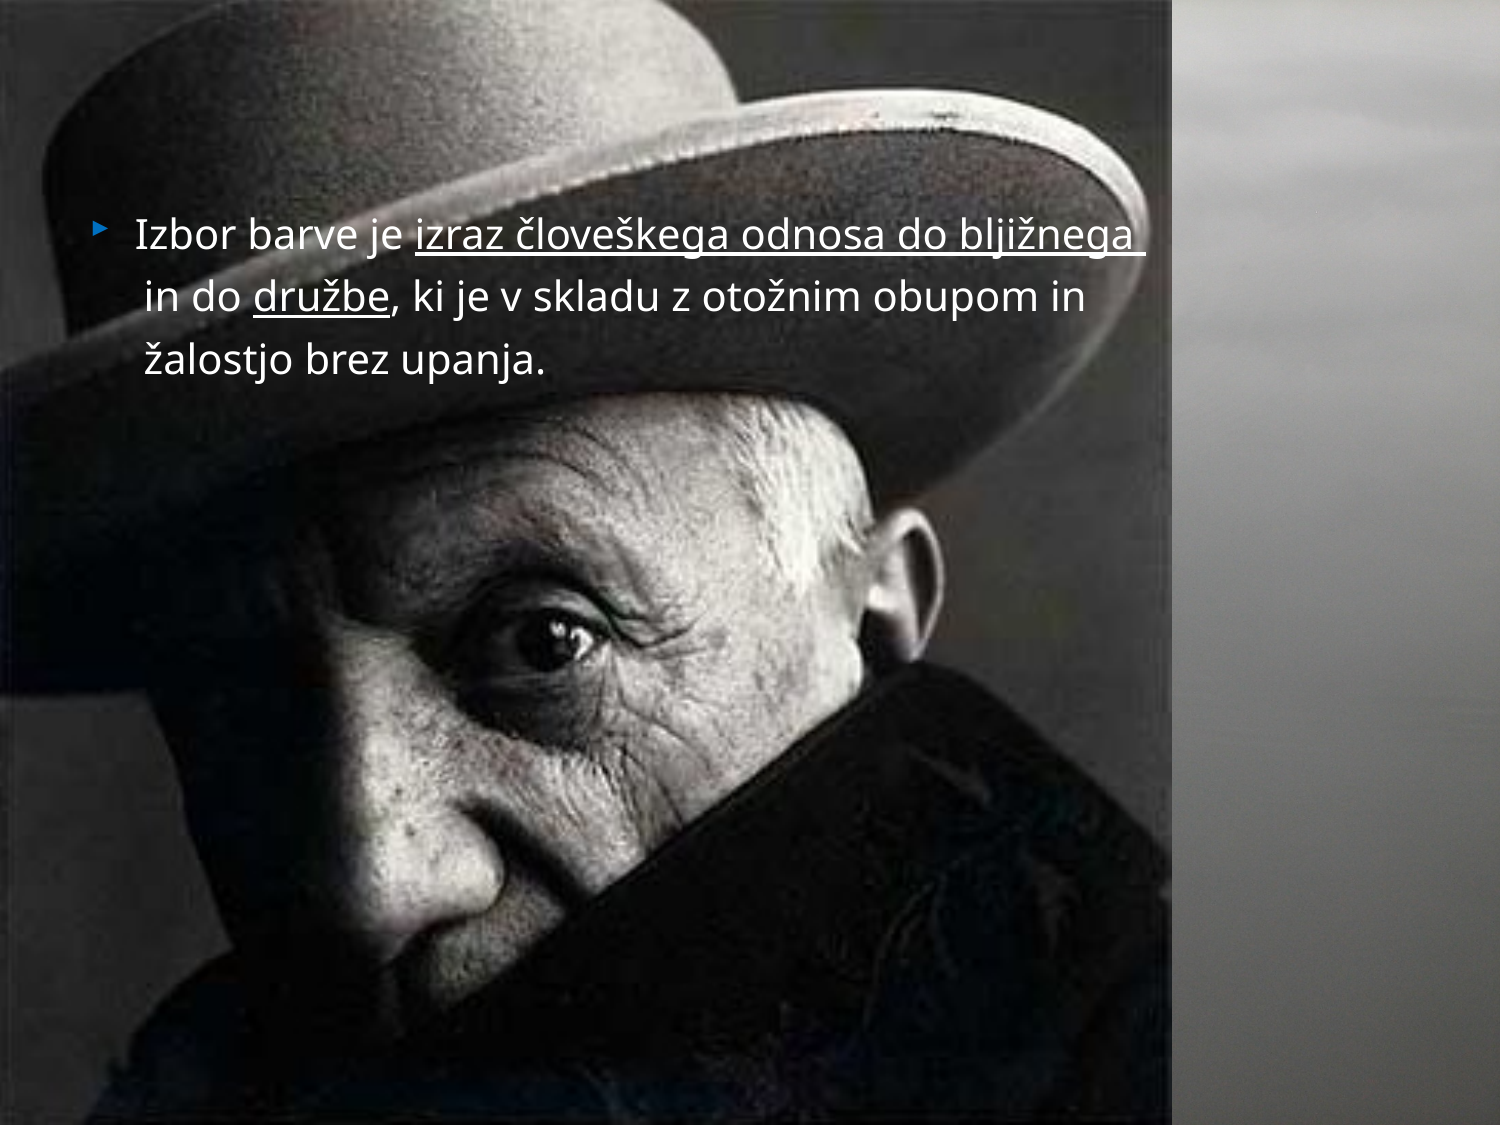

#
Izbor barve je izraz človeškega odnosa do bljižnega
 in do družbe, ki je v skladu z otožnim obupom in
 žalostjo brez upanja.